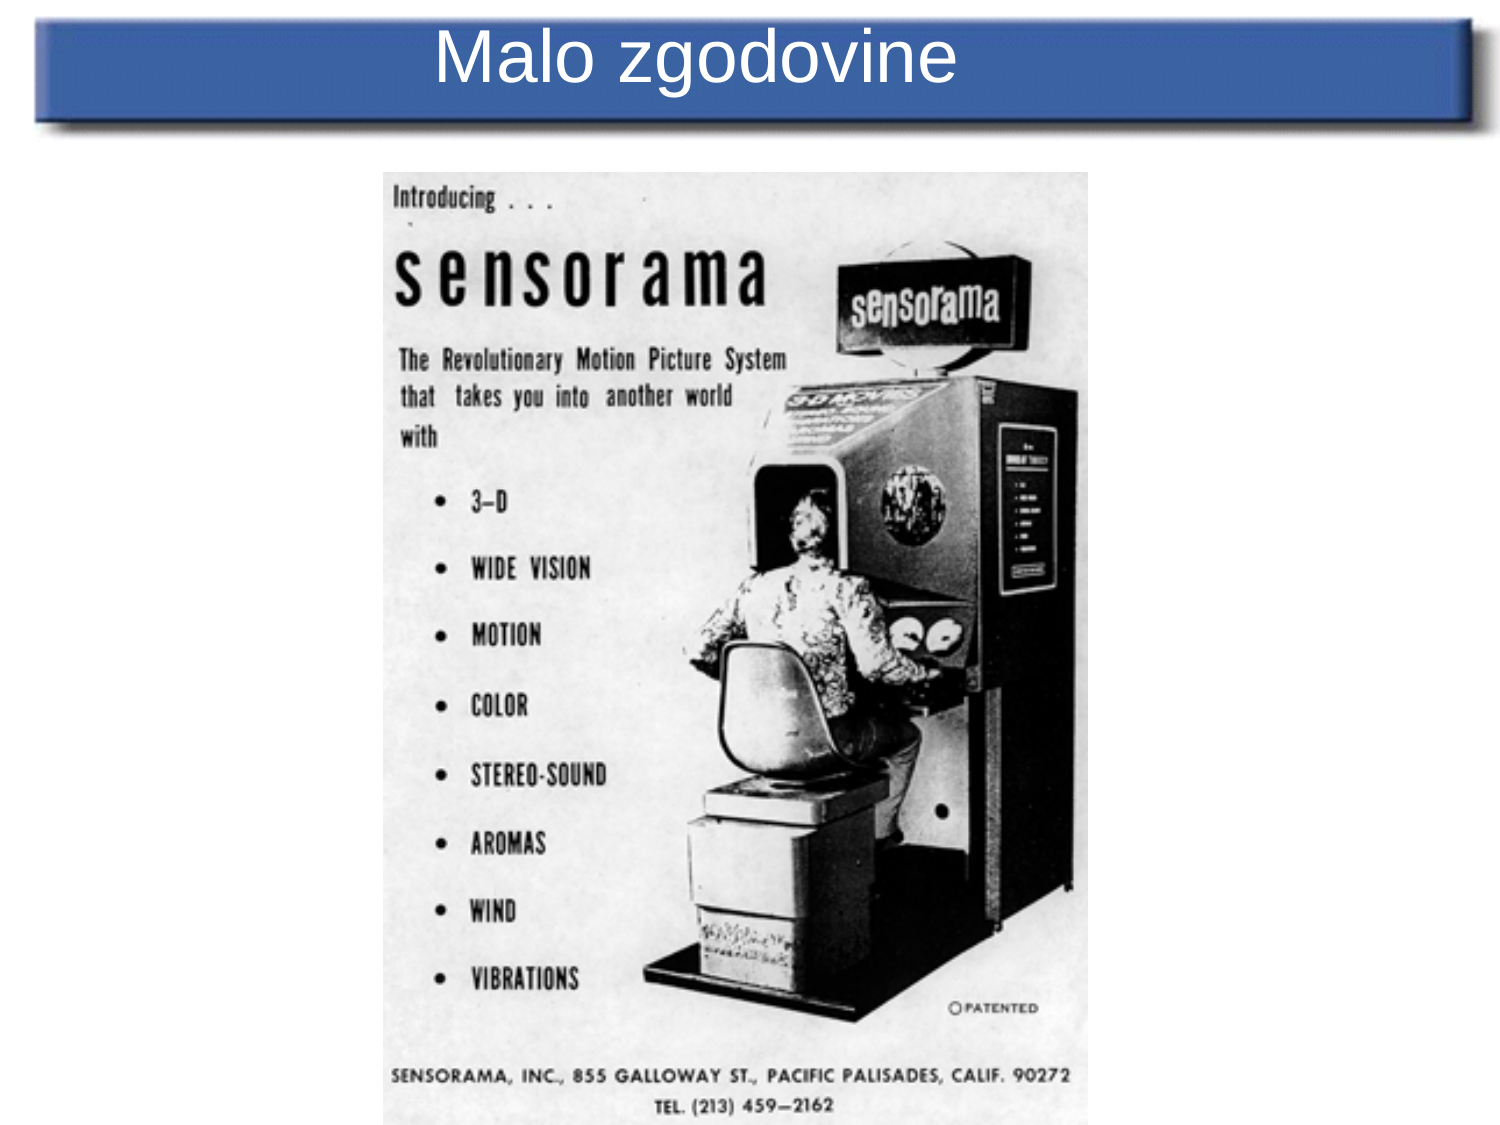

Malo zgodovine
# The earliest Virtual Reality System?